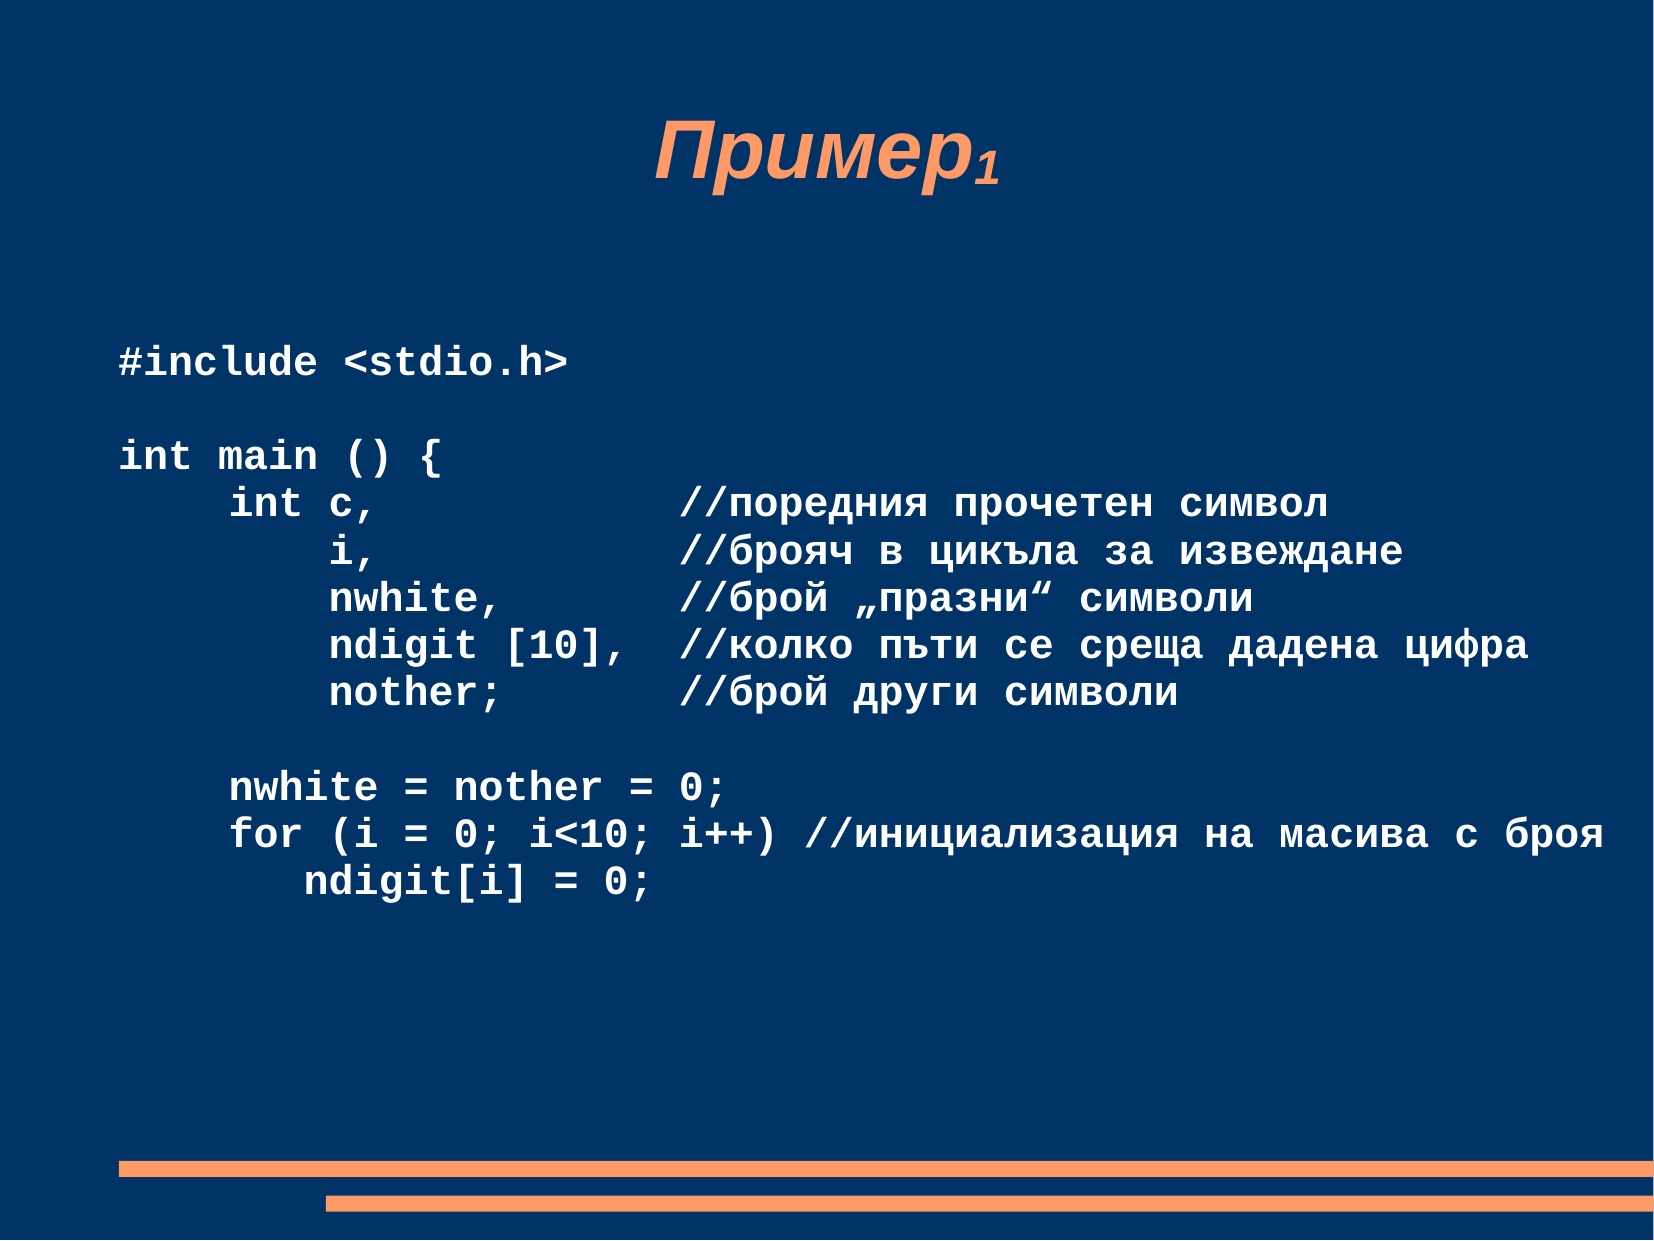

# Пример1
#include <stdio.h>
int main () {
	int c,				//поредния прочетен символ
		 i,				//брояч в цикъла за извеждане
		 nwhite,			//брой „празни“ символи
		 ndigit [10],	//колко пъти се среща дадена цифра
		 nother;			//брой други символи
	nwhite = nother = 0;
	for (i = 0; i<10; i++) //инициализация на масива с броя
		ndigit[i] = 0;